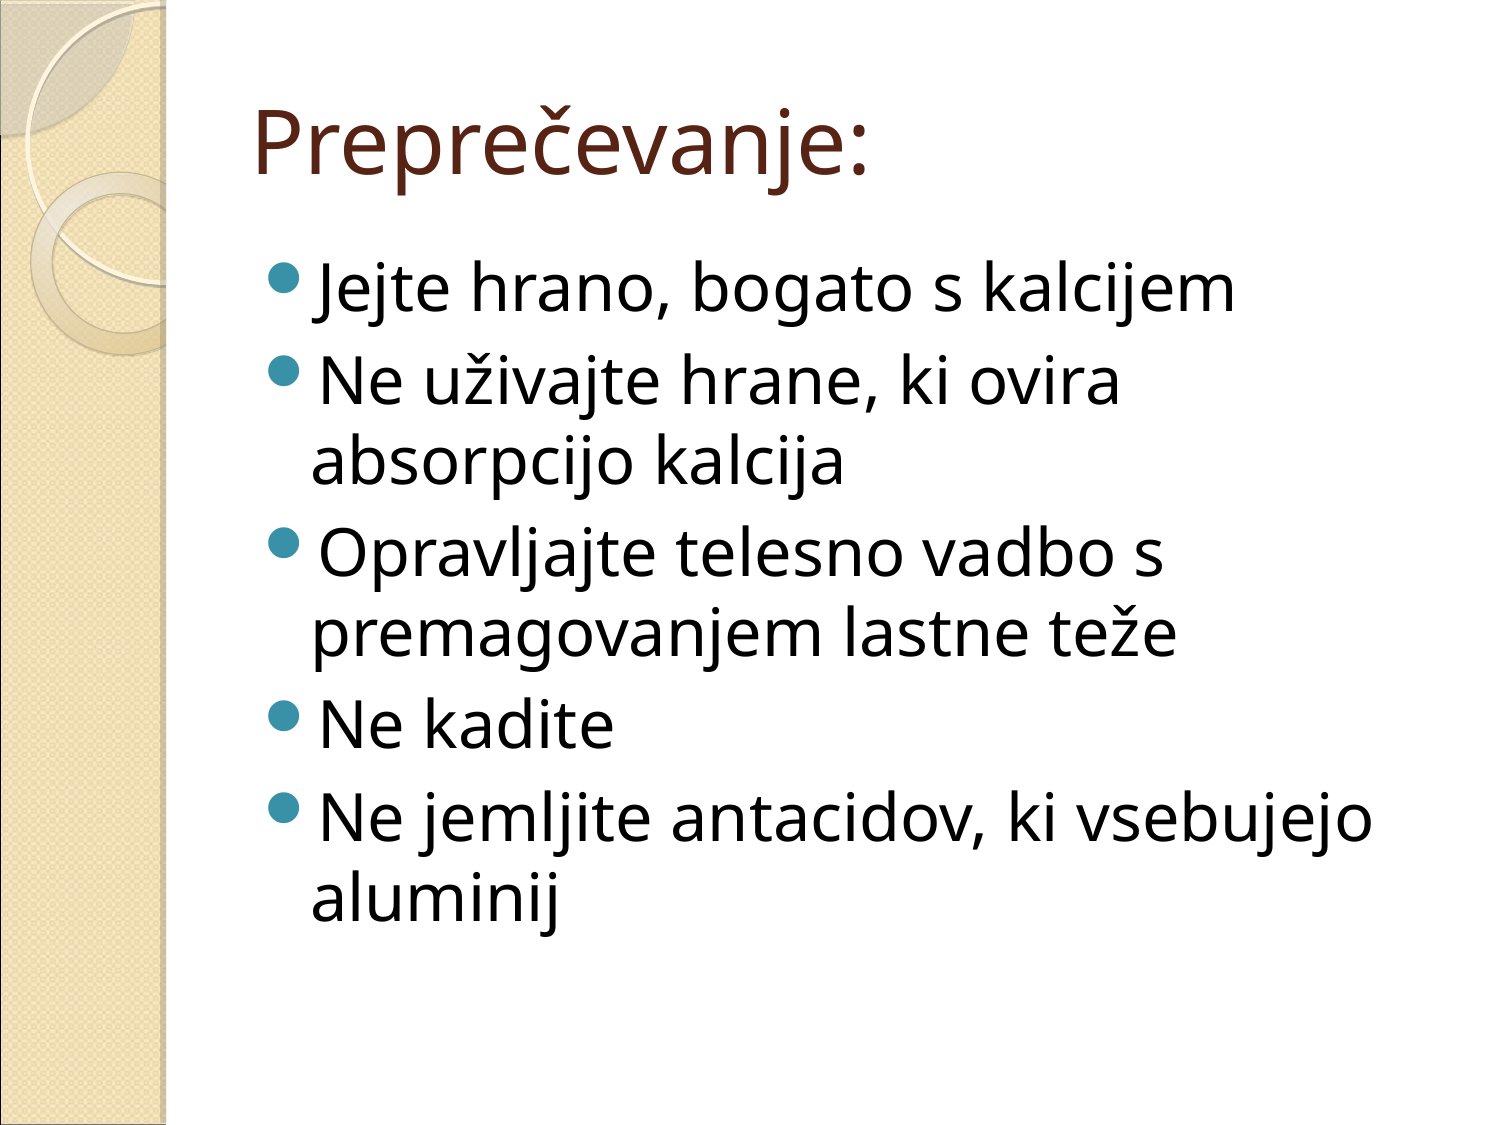

# Preprečevanje:
Jejte hrano, bogato s kalcijem
Ne uživajte hrane, ki ovira absorpcijo kalcija
Opravljajte telesno vadbo s premagovanjem lastne teže
Ne kadite
Ne jemljite antacidov, ki vsebujejo aluminij